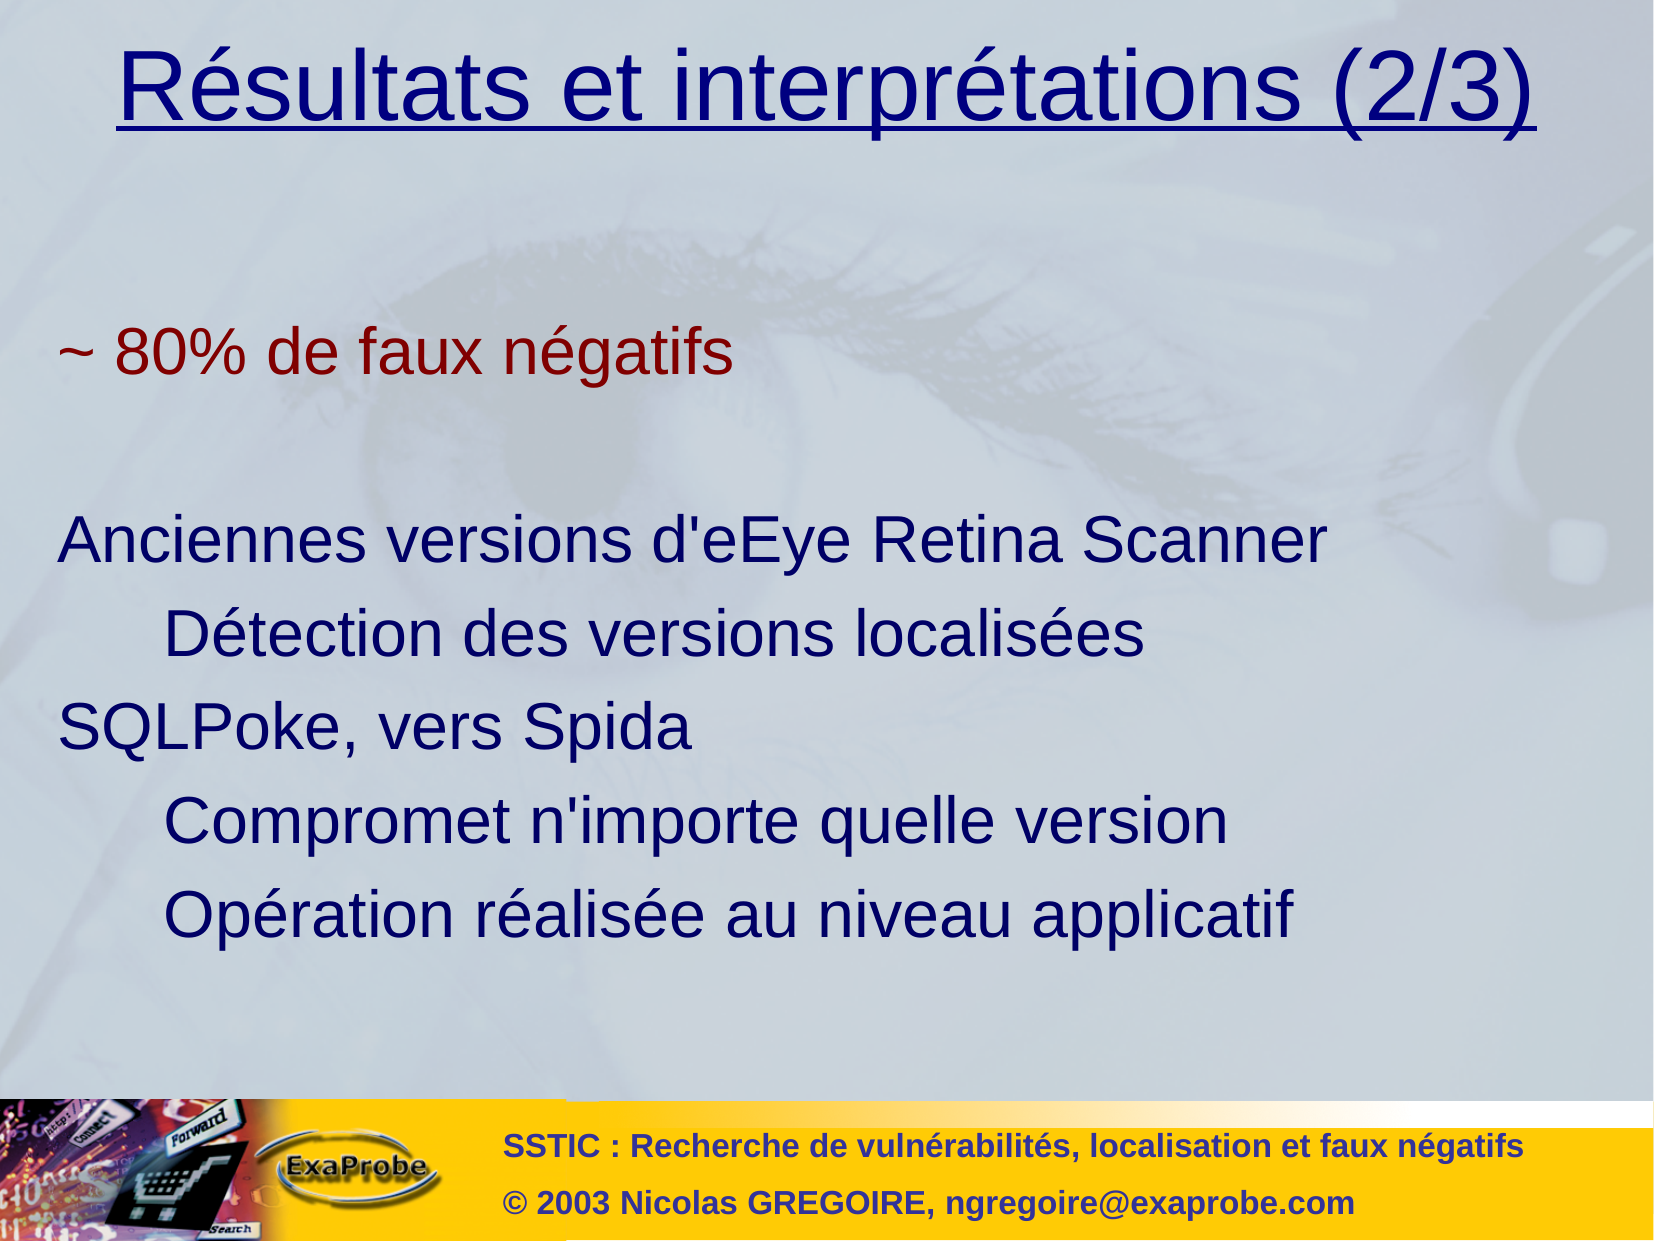

# Résultats et interprétations (2/3)
 ~ 80% de faux négatifs
 Anciennes versions d'eEye Retina Scanner
 Détection des versions localisées
 SQLPoke, vers Spida
 Compromet n'importe quelle version
 Opération réalisée au niveau applicatif